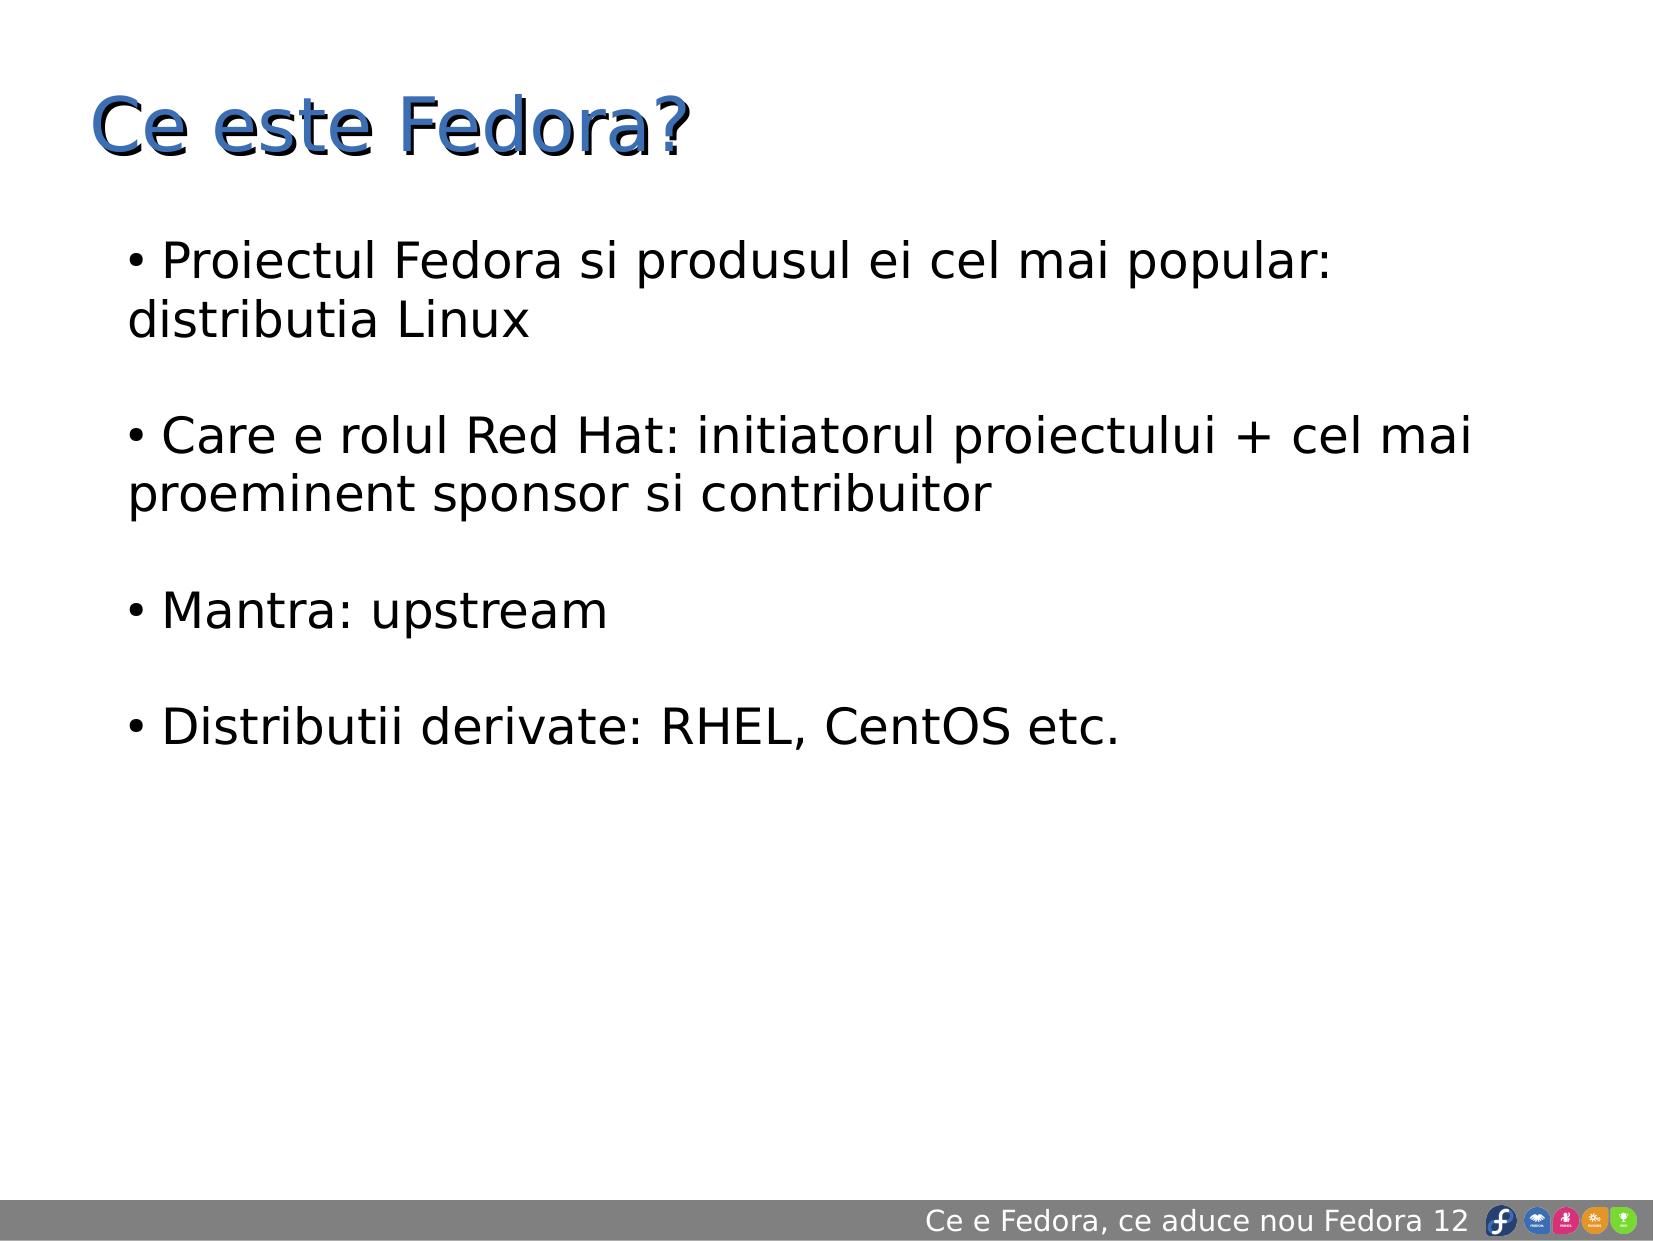

Ce este Fedora?
 Proiectul Fedora si produsul ei cel mai popular: distributia Linux
 Care e rolul Red Hat: initiatorul proiectului + cel mai proeminent sponsor si contribuitor
 Mantra: upstream
 Distributii derivate: RHEL, CentOS etc.
Ce e Fedora, ce aduce nou Fedora 12